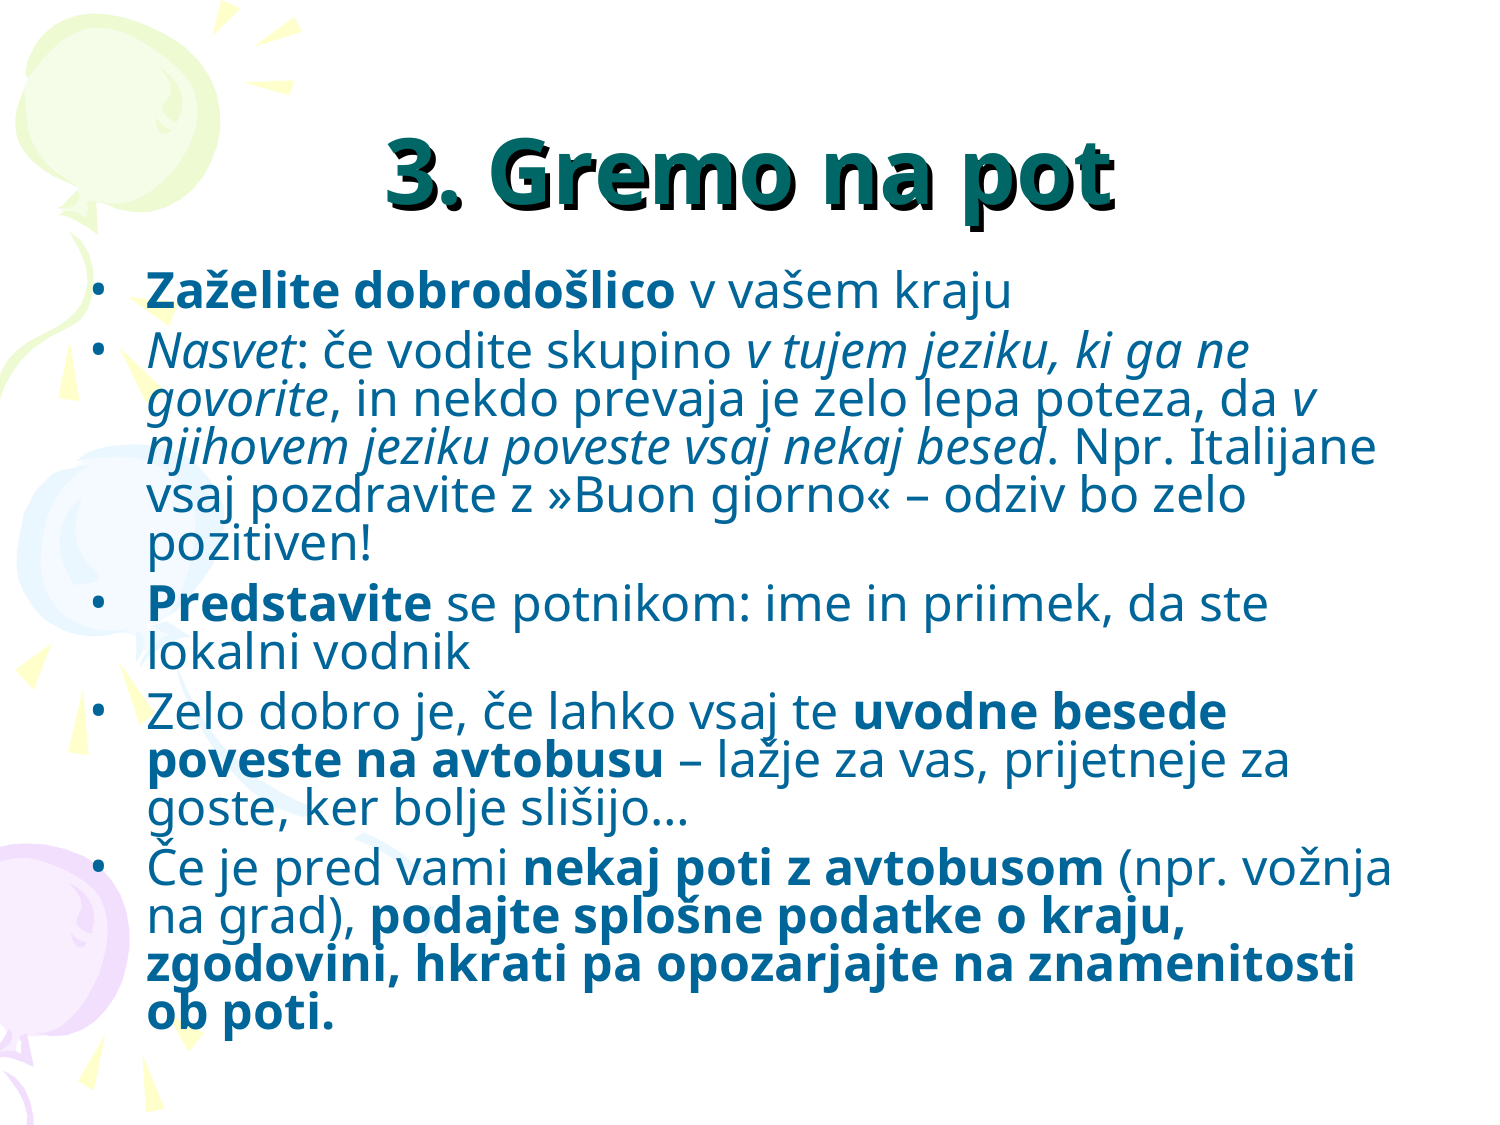

# 3. Gremo na pot
Zaželite dobrodošlico v vašem kraju
Nasvet: če vodite skupino v tujem jeziku, ki ga ne govorite, in nekdo prevaja je zelo lepa poteza, da v njihovem jeziku poveste vsaj nekaj besed. Npr. Italijane vsaj pozdravite z »Buon giorno« – odziv bo zelo pozitiven!
Predstavite se potnikom: ime in priimek, da ste lokalni vodnik
Zelo dobro je, če lahko vsaj te uvodne besede poveste na avtobusu – lažje za vas, prijetneje za goste, ker bolje slišijo…
Če je pred vami nekaj poti z avtobusom (npr. vožnja na grad), podajte splošne podatke o kraju, zgodovini, hkrati pa opozarjajte na znamenitosti ob poti.